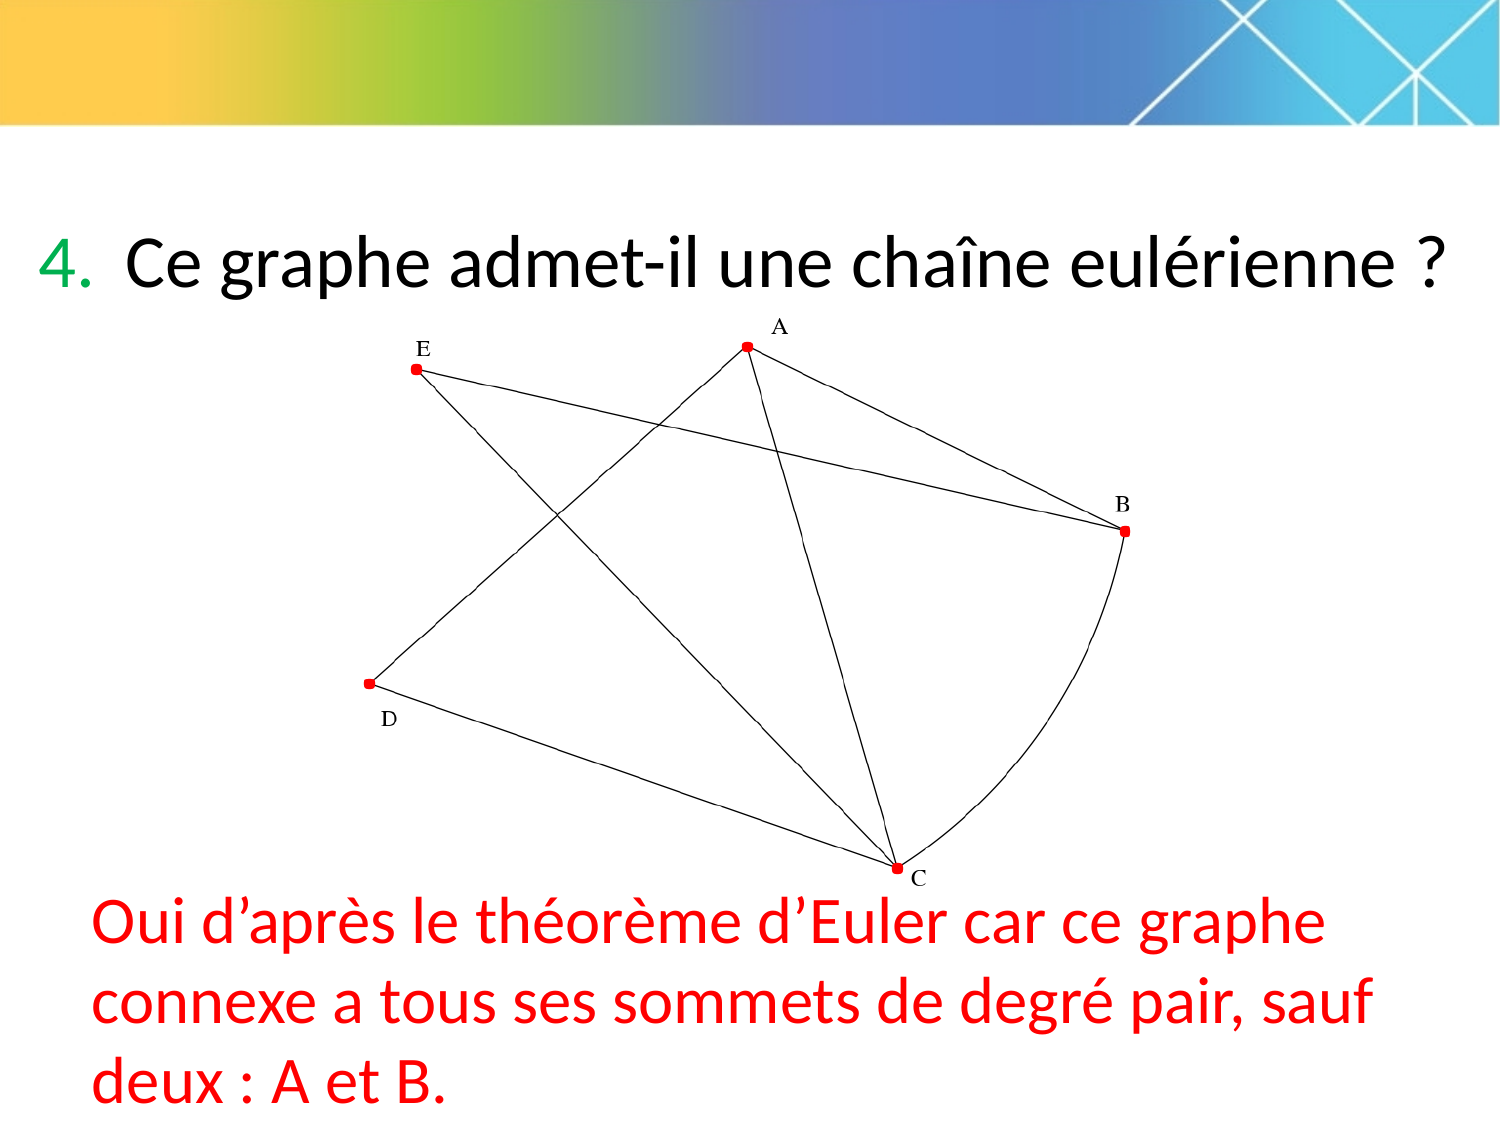

Ce graphe admet-il une chaîne eulérienne ?
Oui d’après le théorème d’Euler car ce graphe connexe a tous ses sommets de degré pair, sauf deux : A et B.